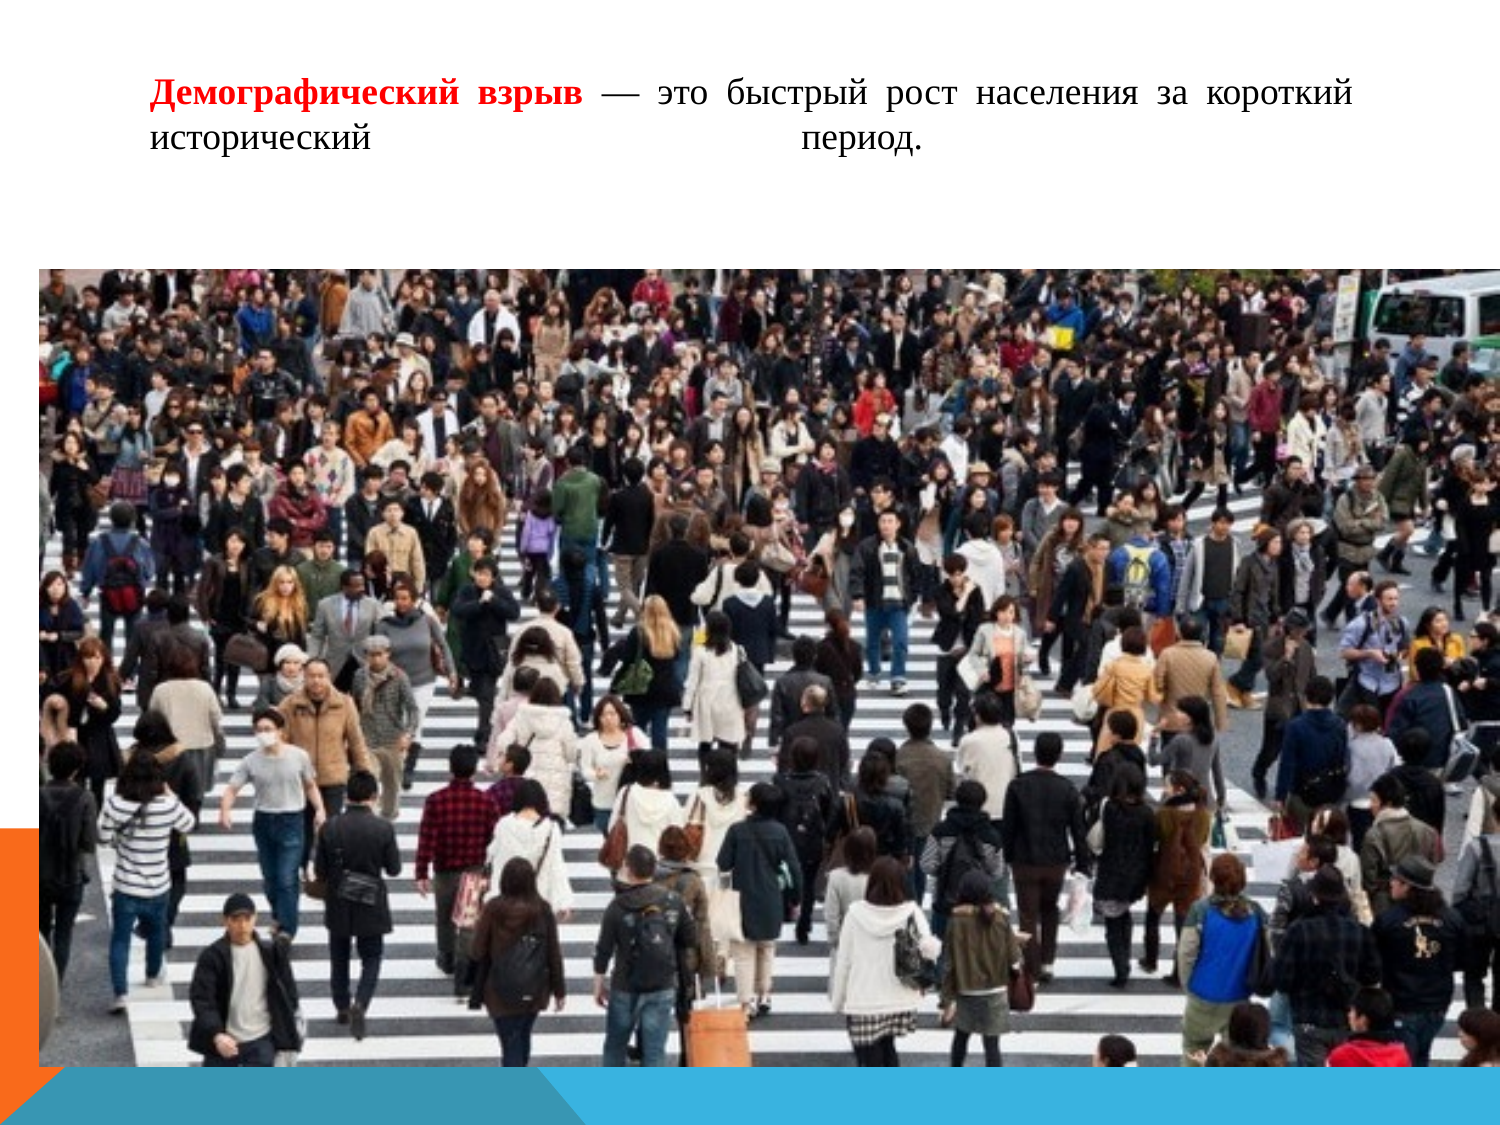

# Демографический взрыв — это быстрый рост населения за короткий исторический период.